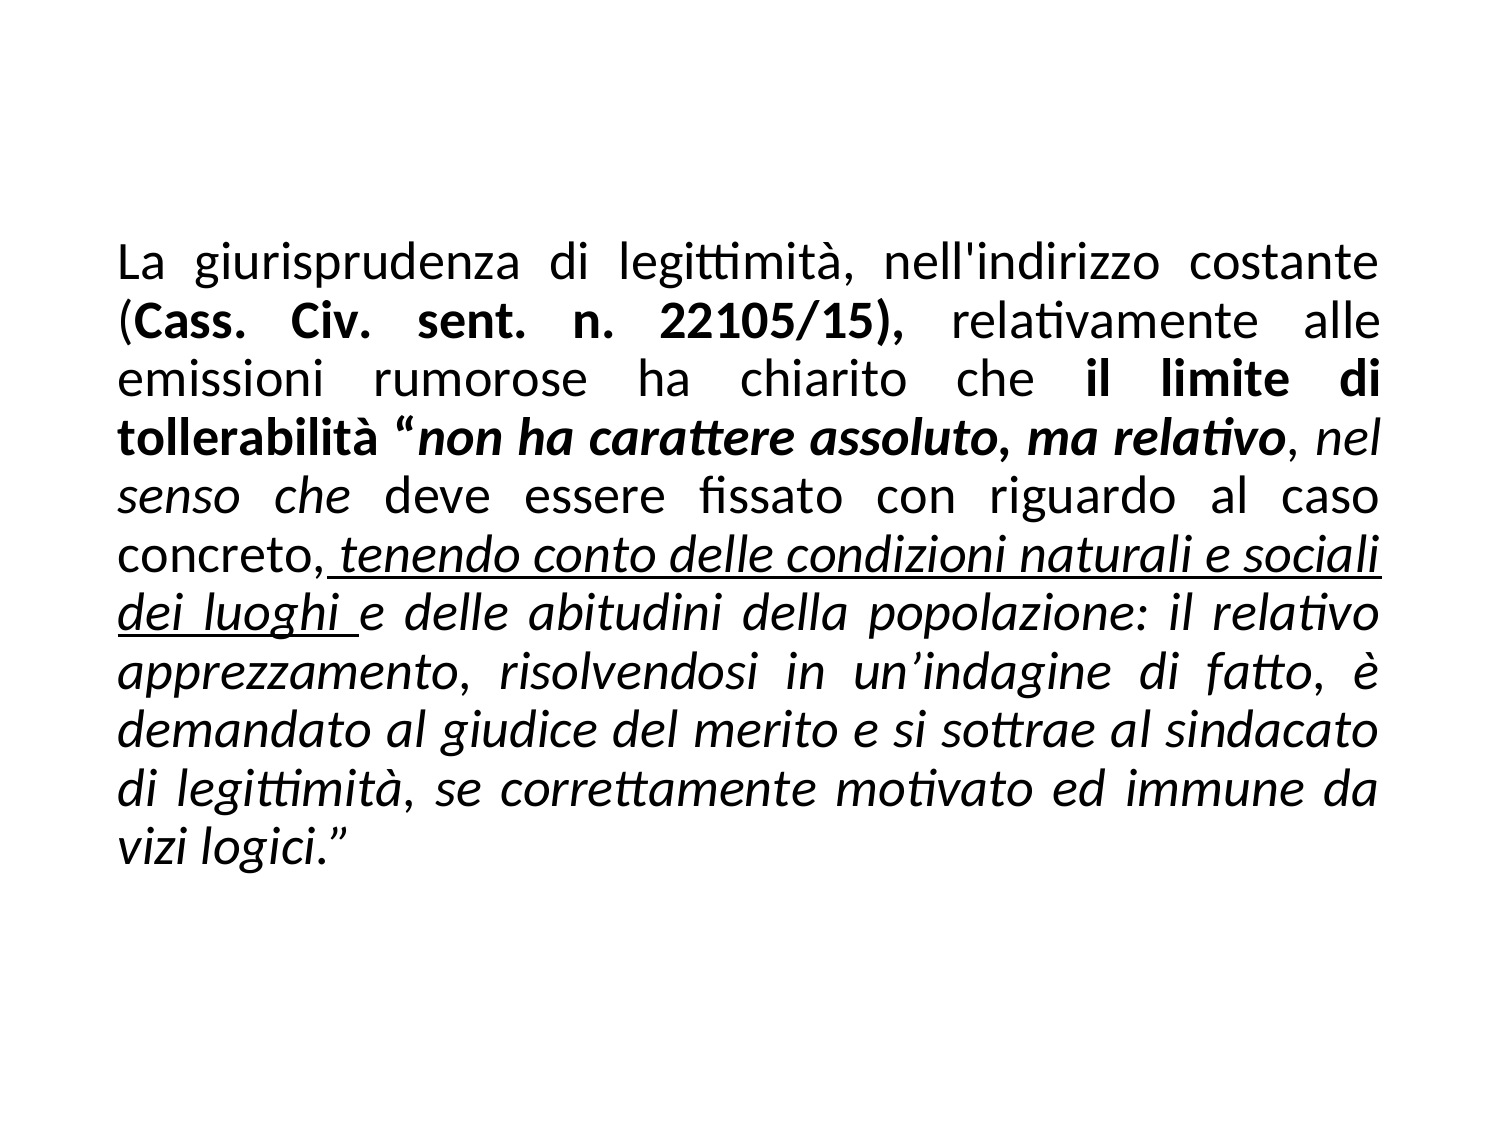

# La giurisprudenza di legittimità, nell'indirizzo costante (Cass. Civ. sent. n. 22105/15), relativamente alle emissioni rumorose ha chiarito che il limite di tollerabilità “non ha carattere assoluto, ma relativo, nel senso che deve essere fissato con riguardo al caso concreto, tenendo conto delle condizioni naturali e sociali dei luoghi e delle abitudini della popolazione: il relativo apprezzamento, risolvendosi in un’indagine di fatto, è demandato al giudice del merito e si sottrae al sindacato di legittimità, se correttamente motivato ed immune da vizi logici.”